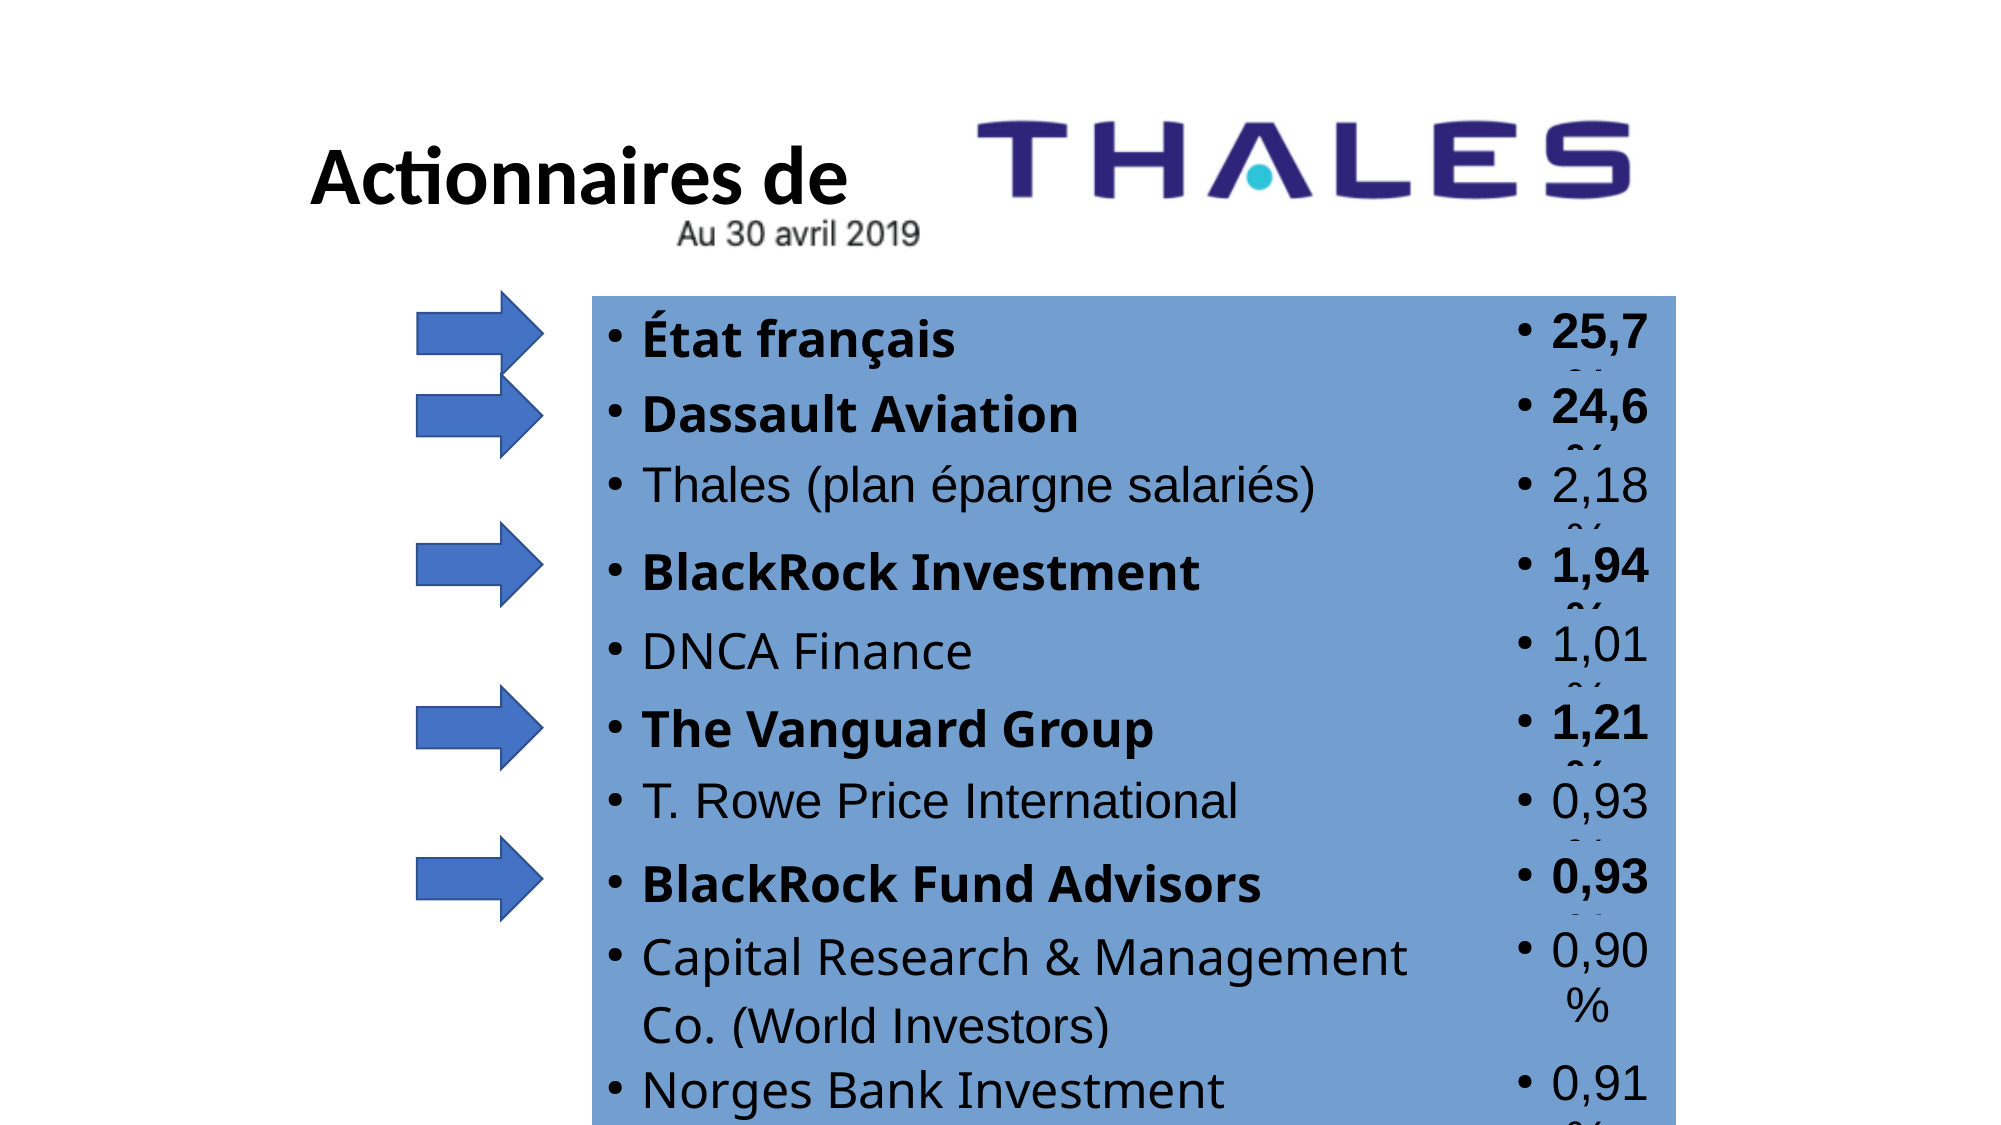

# Actionnaires de
| État français | 25,7 % |
| --- | --- |
| Dassault Aviation | 24,6 % |
| --- | --- |
| Thales (plan épargne salariés) | 2,18 % |
| --- | --- |
| BlackRock Investment Management | 1,94 % |
| --- | --- |
| DNCA Finance | 1,01 % |
| --- | --- |
| The Vanguard Group | 1,21 % |
| --- | --- |
| T. Rowe Price International | 0,93 % |
| --- | --- |
| BlackRock Fund Advisors | 0,93 % |
| --- | --- |
| Capital Research & Management Co. (World Investors) | 0,90 % |
| --- | --- |
| Norges Bank Investment Management | 0,91 % |
| --- | --- |